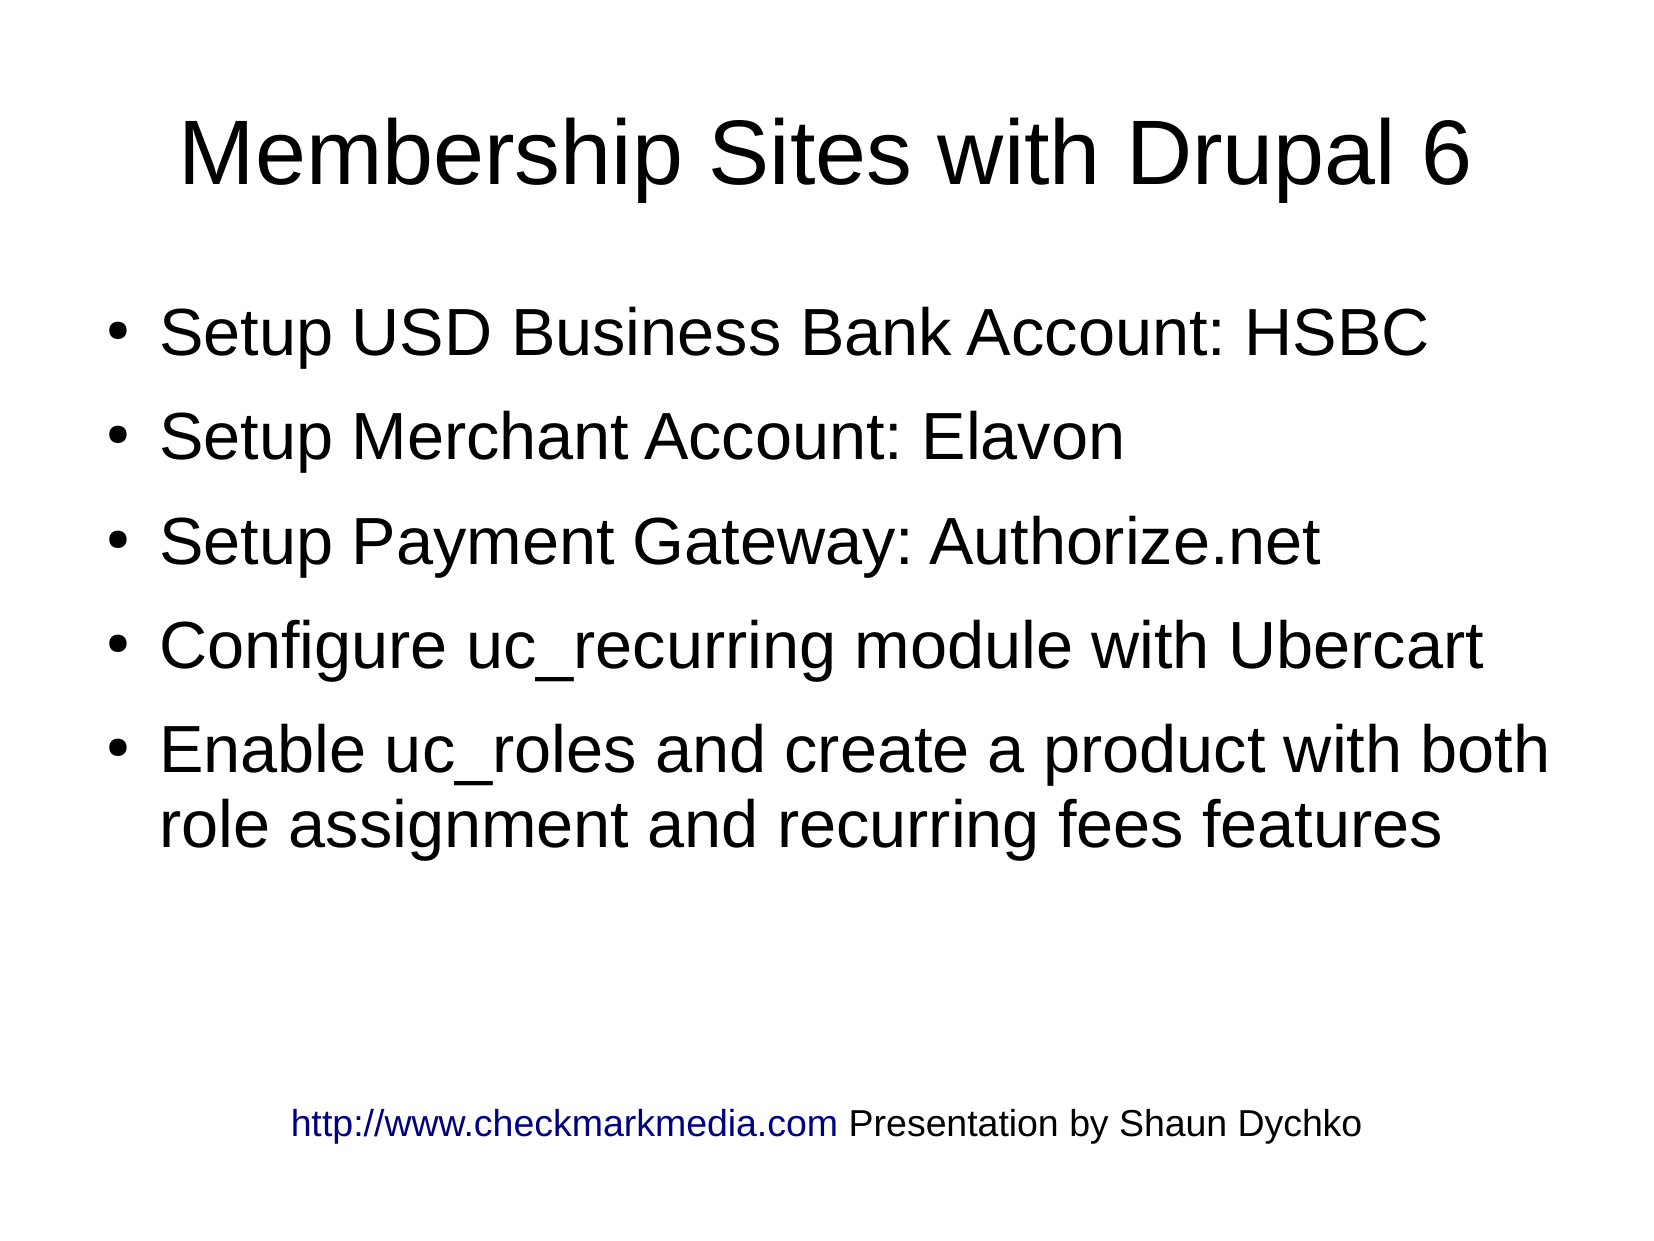

# Membership Sites with Drupal 6
Setup USD Business Bank Account: HSBC
Setup Merchant Account: Elavon
Setup Payment Gateway: Authorize.net
Configure uc_recurring module with Ubercart
Enable uc_roles and create a product with both role assignment and recurring fees features
http://www.checkmarkmedia.com Presentation by Shaun Dychko